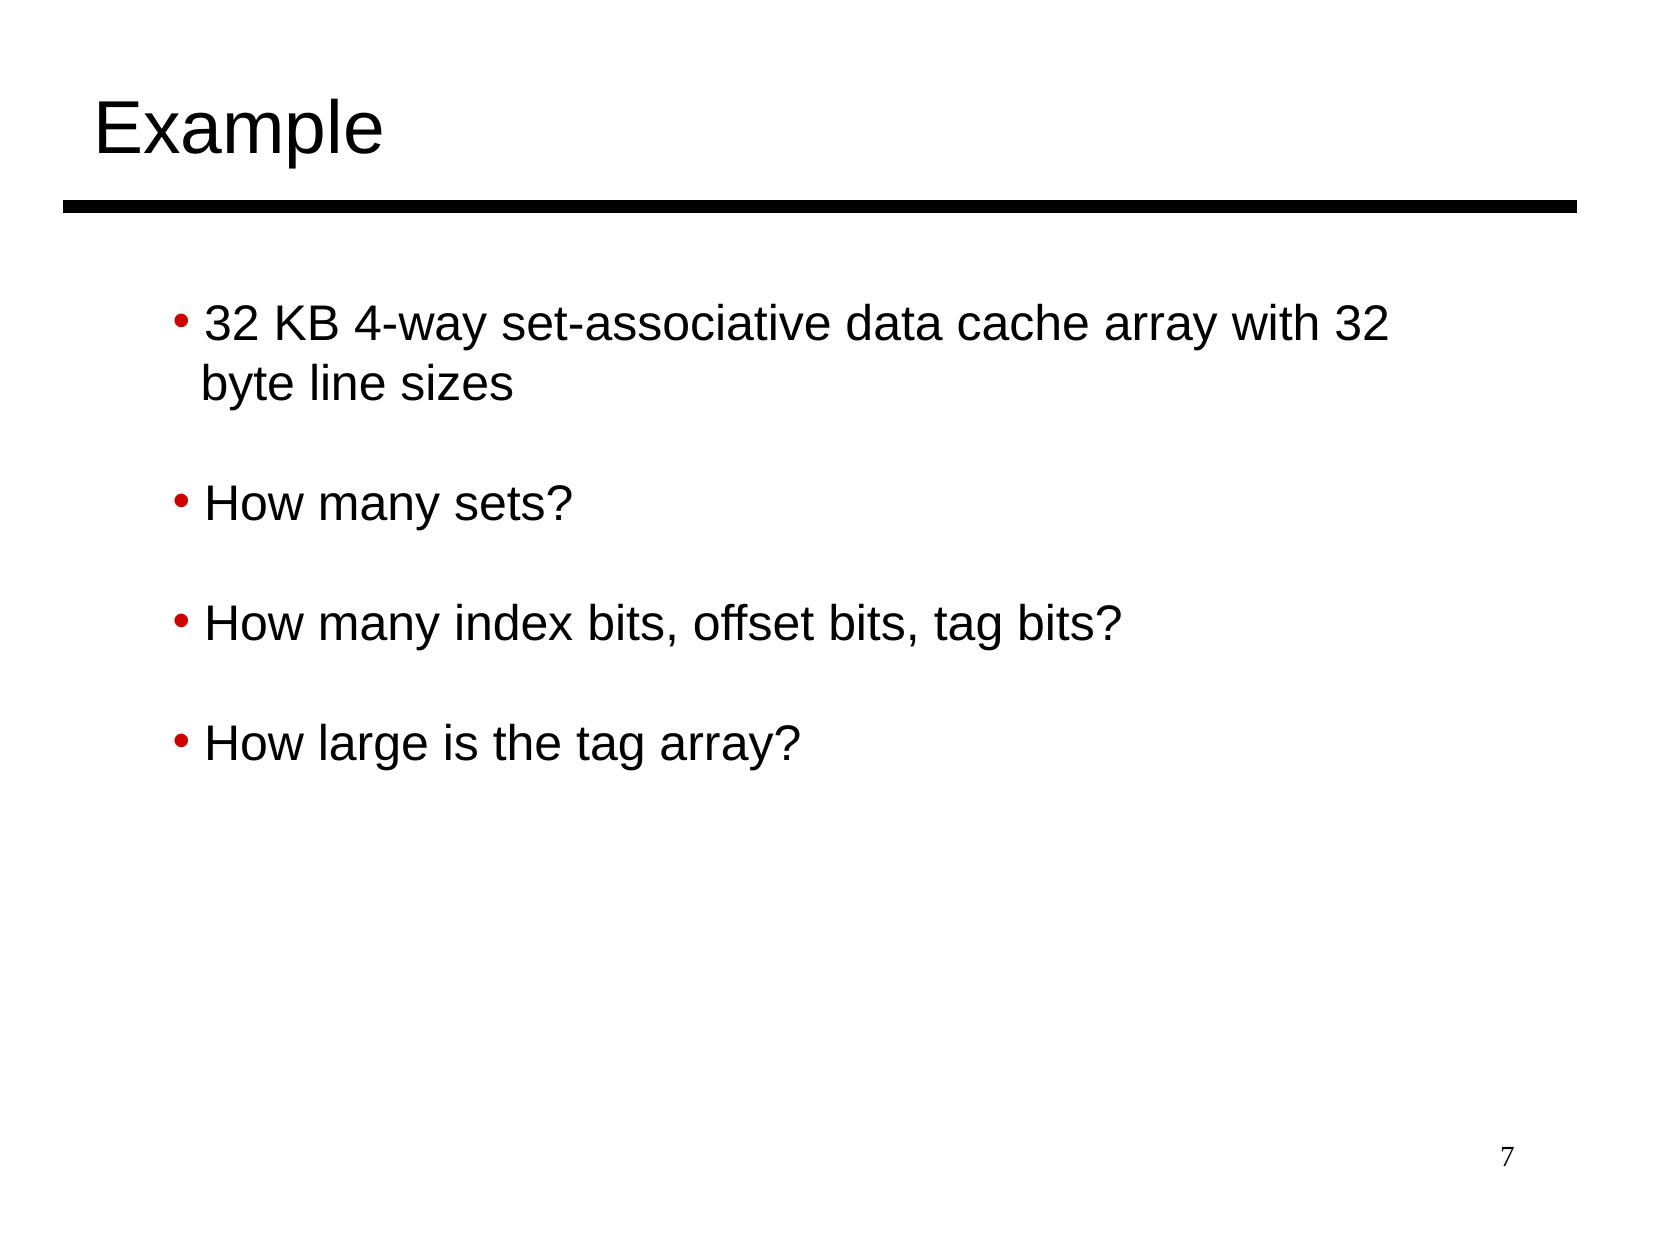

Example
 32 KB 4-way set-associative data cache array with 32
 byte line sizes
 How many sets?
 How many index bits, offset bits, tag bits?
 How large is the tag array?